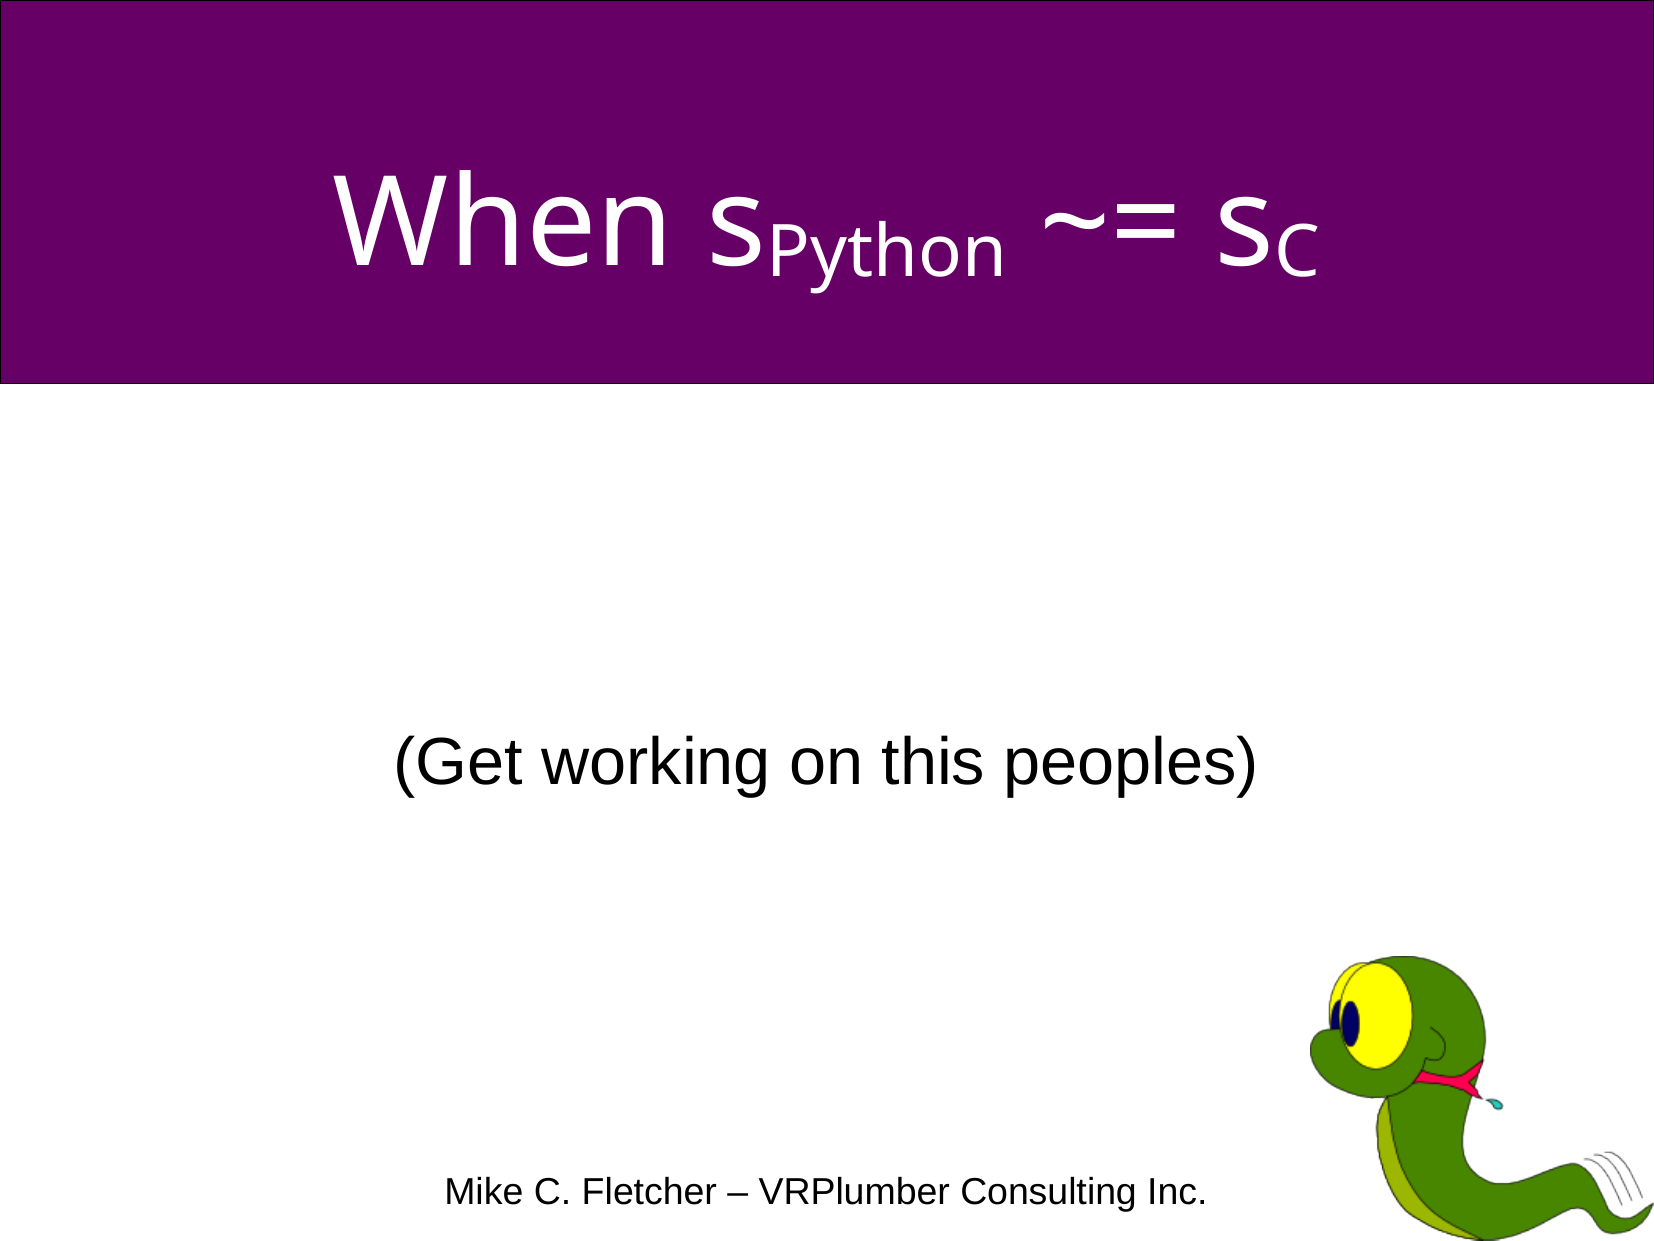

# When sPython ~= sC
(Get working on this peoples)